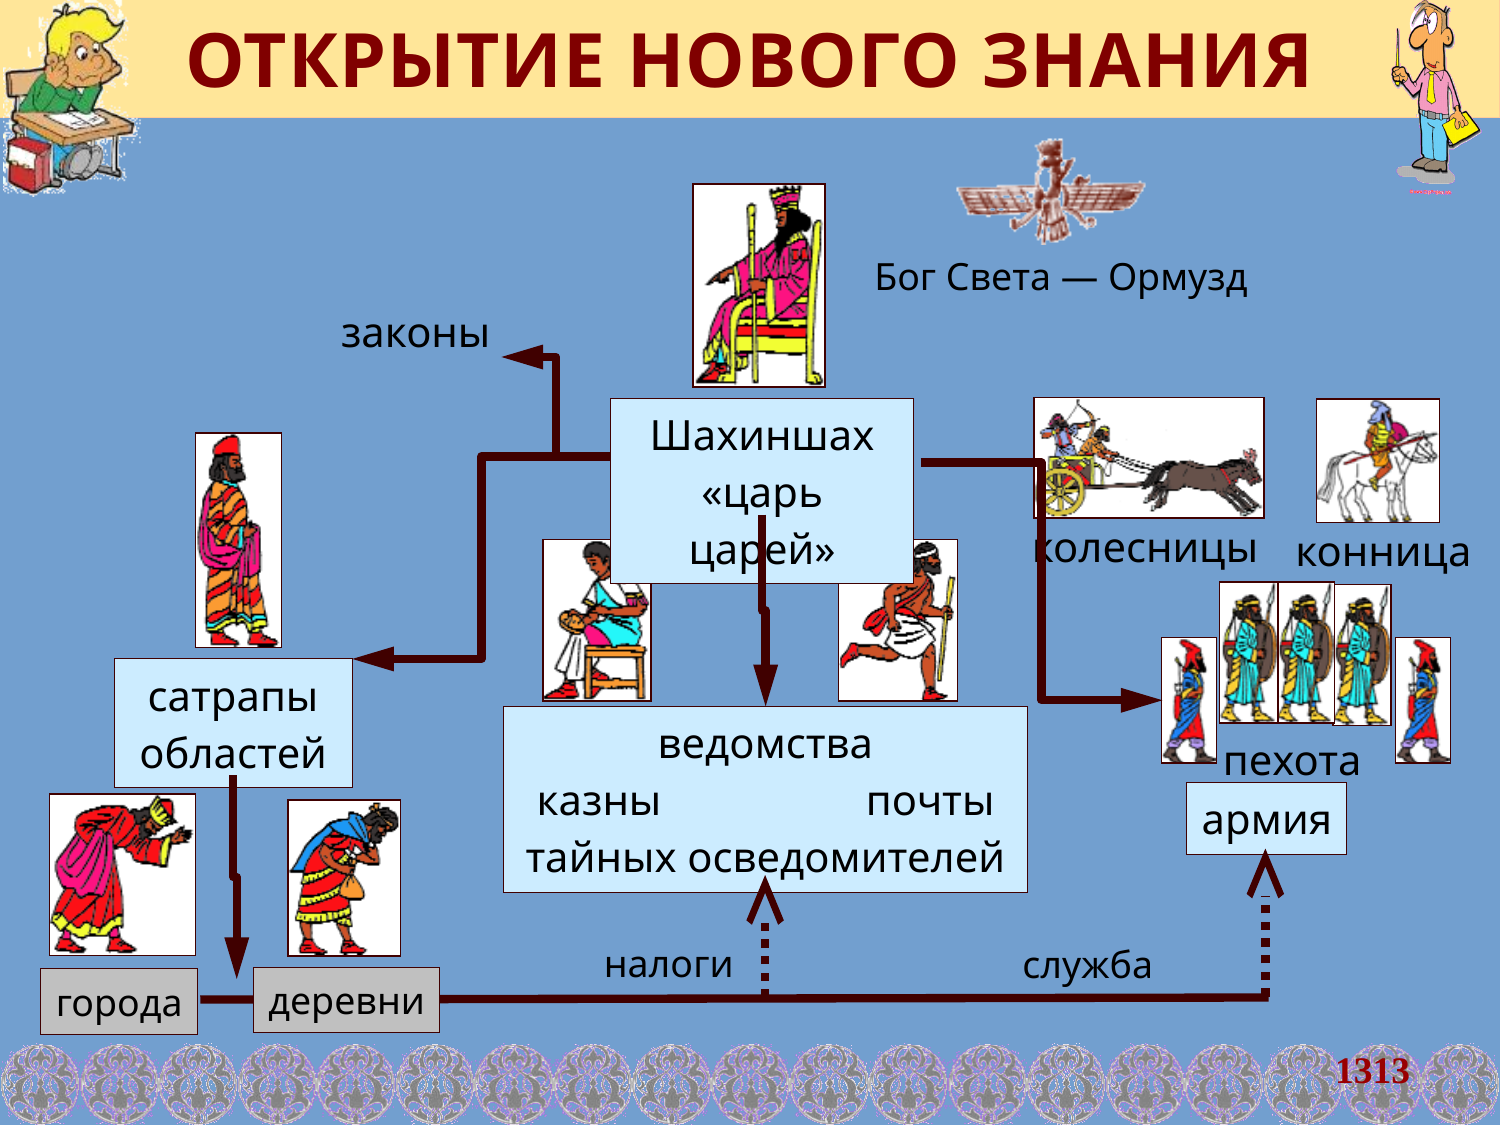

# ОТКРЫТИЕ НОВОГО ЗНАНИЯ
Бог Света — Ормузд
законы
Шахиншах
«царь царей»
колесницы
конница
пехота
сатрапы
областей
ведомства
казны почты
тайных осведомителей
армия
налоги
служба
деревни
города